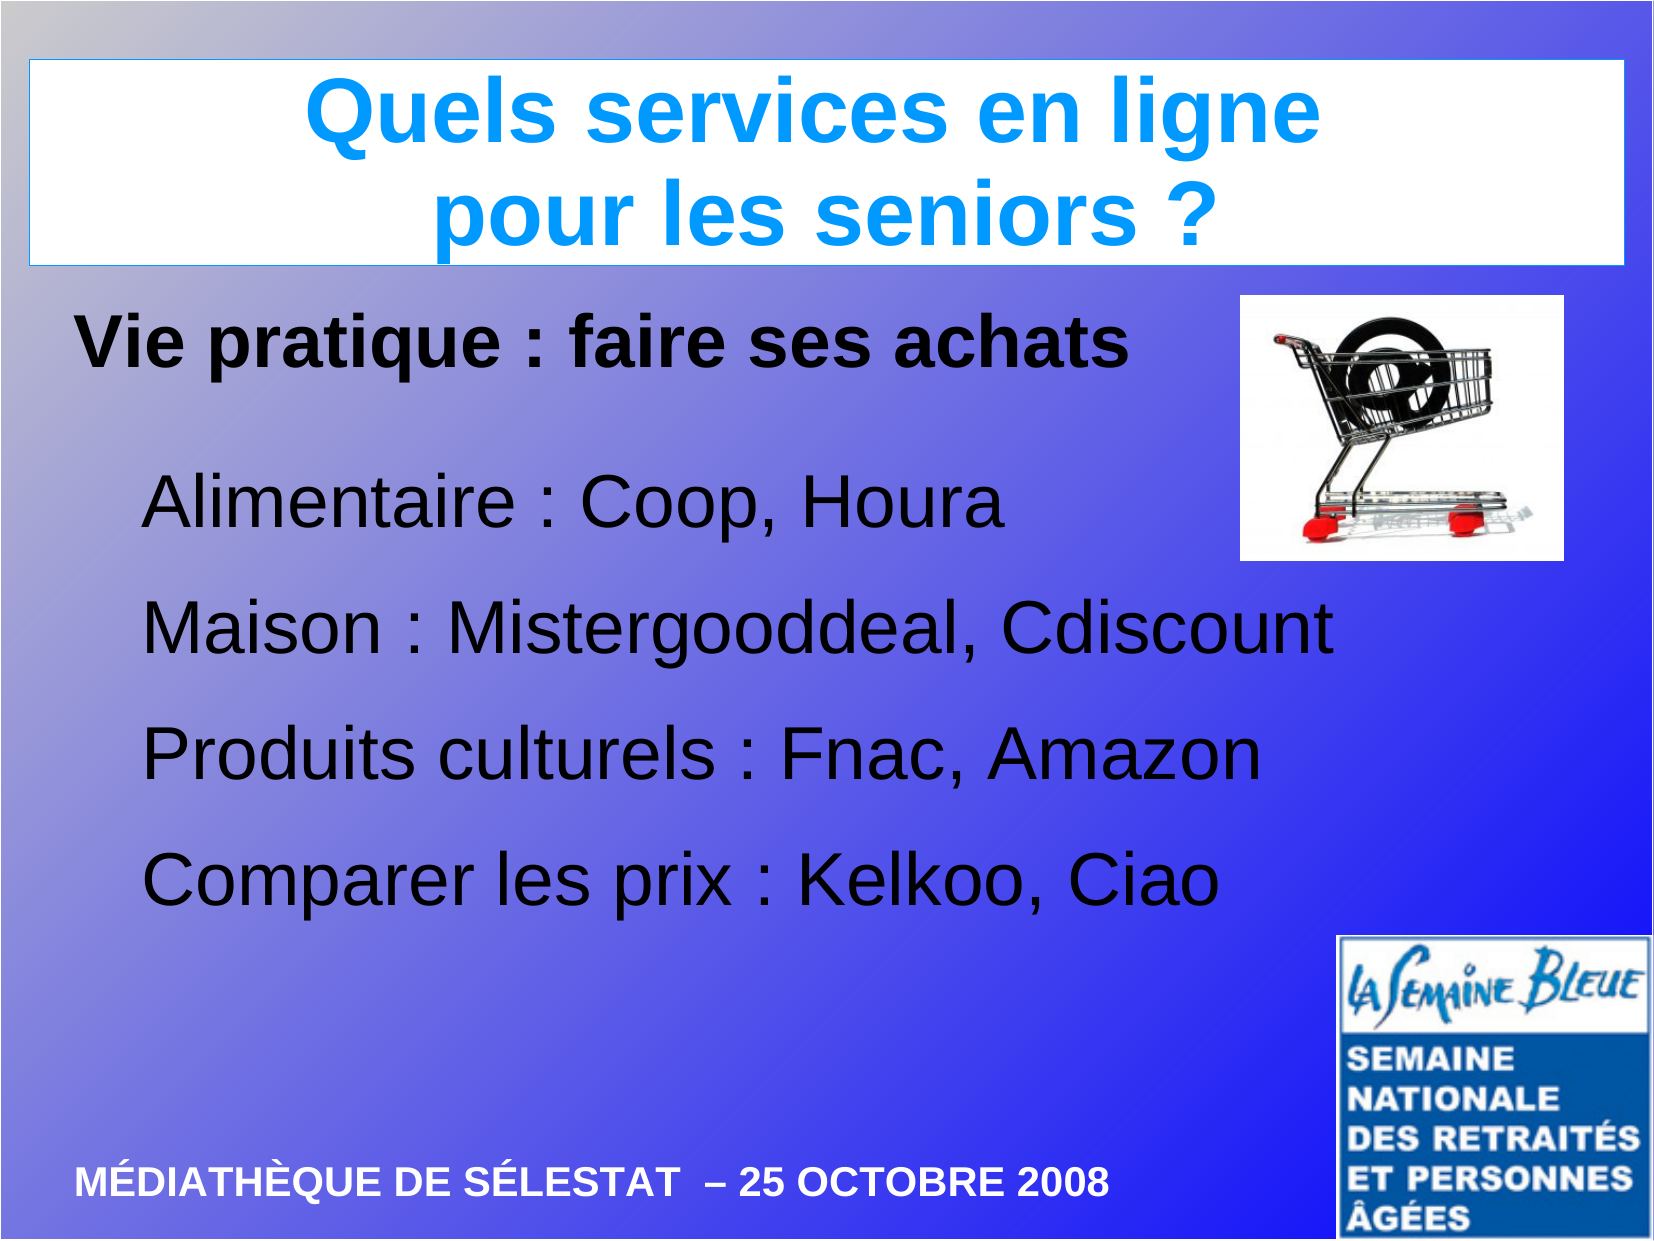

Quels services en ligne
pour les seniors ?
Vie pratique : faire ses achats
# Alimentaire : Coop, Houra
Maison : Mistergooddeal, Cdiscount
Produits culturels : Fnac, Amazon
Comparer les prix : Kelkoo, Ciao
MÉDIATHÈQUE DE SÉLESTAT – 25 OCTOBRE 2008